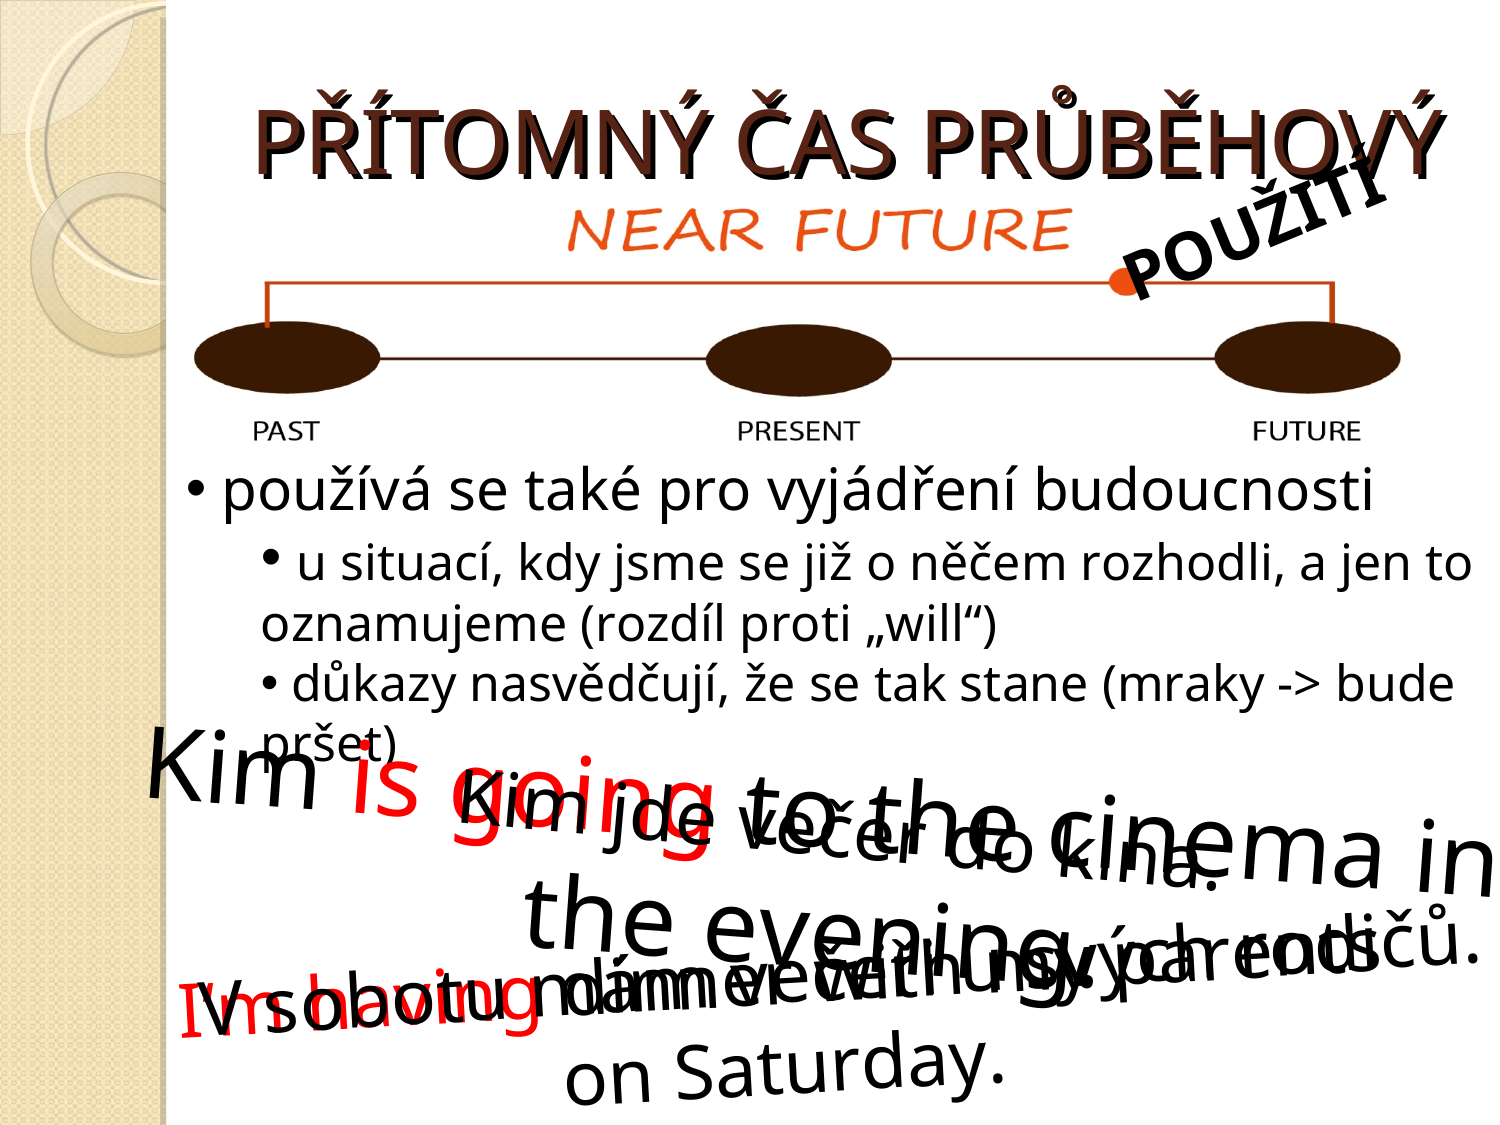

PŘÍTOMNÝ ČAS PRŮBĚHOVÝ
POUŽITÍ
 používá se také pro vyjádření budoucnosti
 u situací, kdy jsme se již o něčem rozhodli, a jen to oznamujeme (rozdíl proti „will“)
 důkazy nasvědčují, že se tak stane (mraky -> bude pršet)
Kim is going to the cinema in the evening.
Kim jde večer do kina.
V sobotu mám večeři u svých rodičů.
I‘m having dinner with my parents on Saturday.